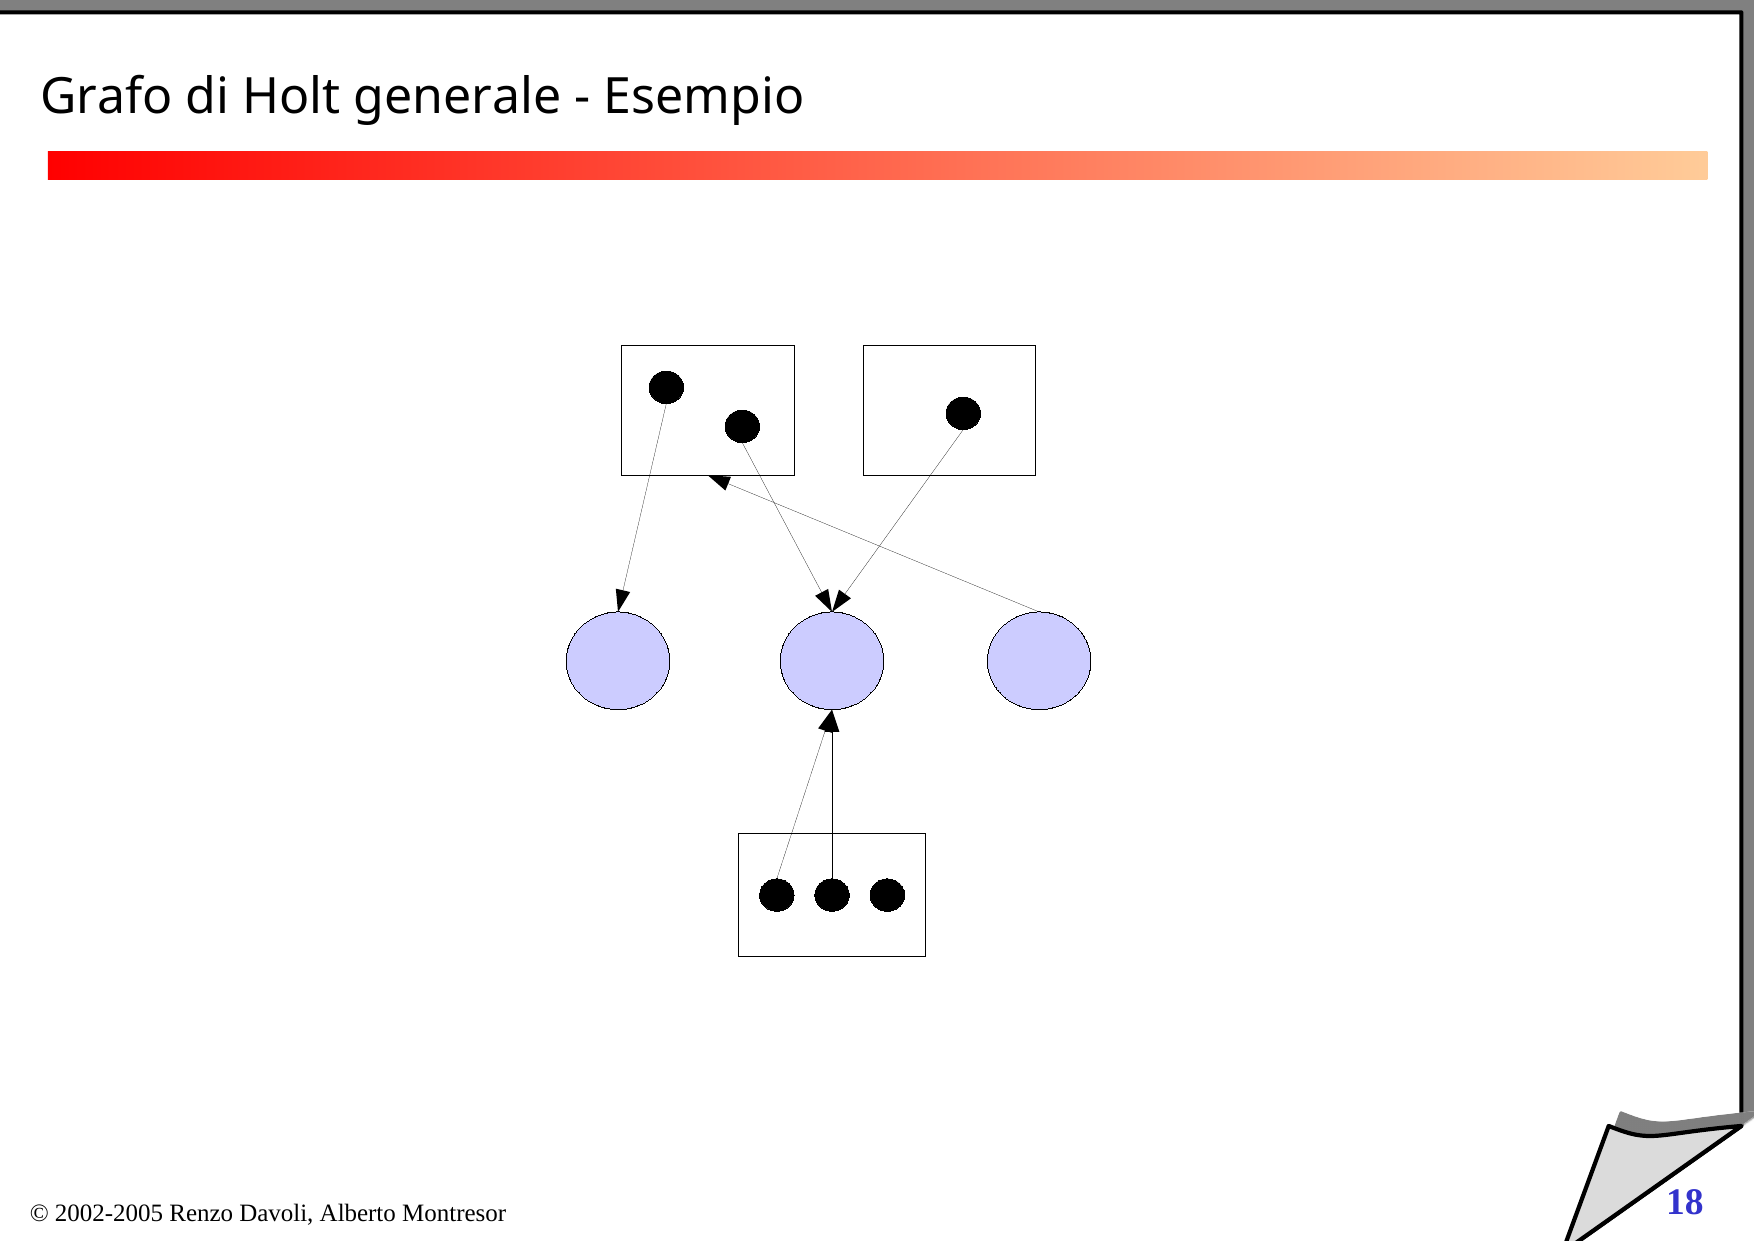

# Grafo di Holt generale - Esempio